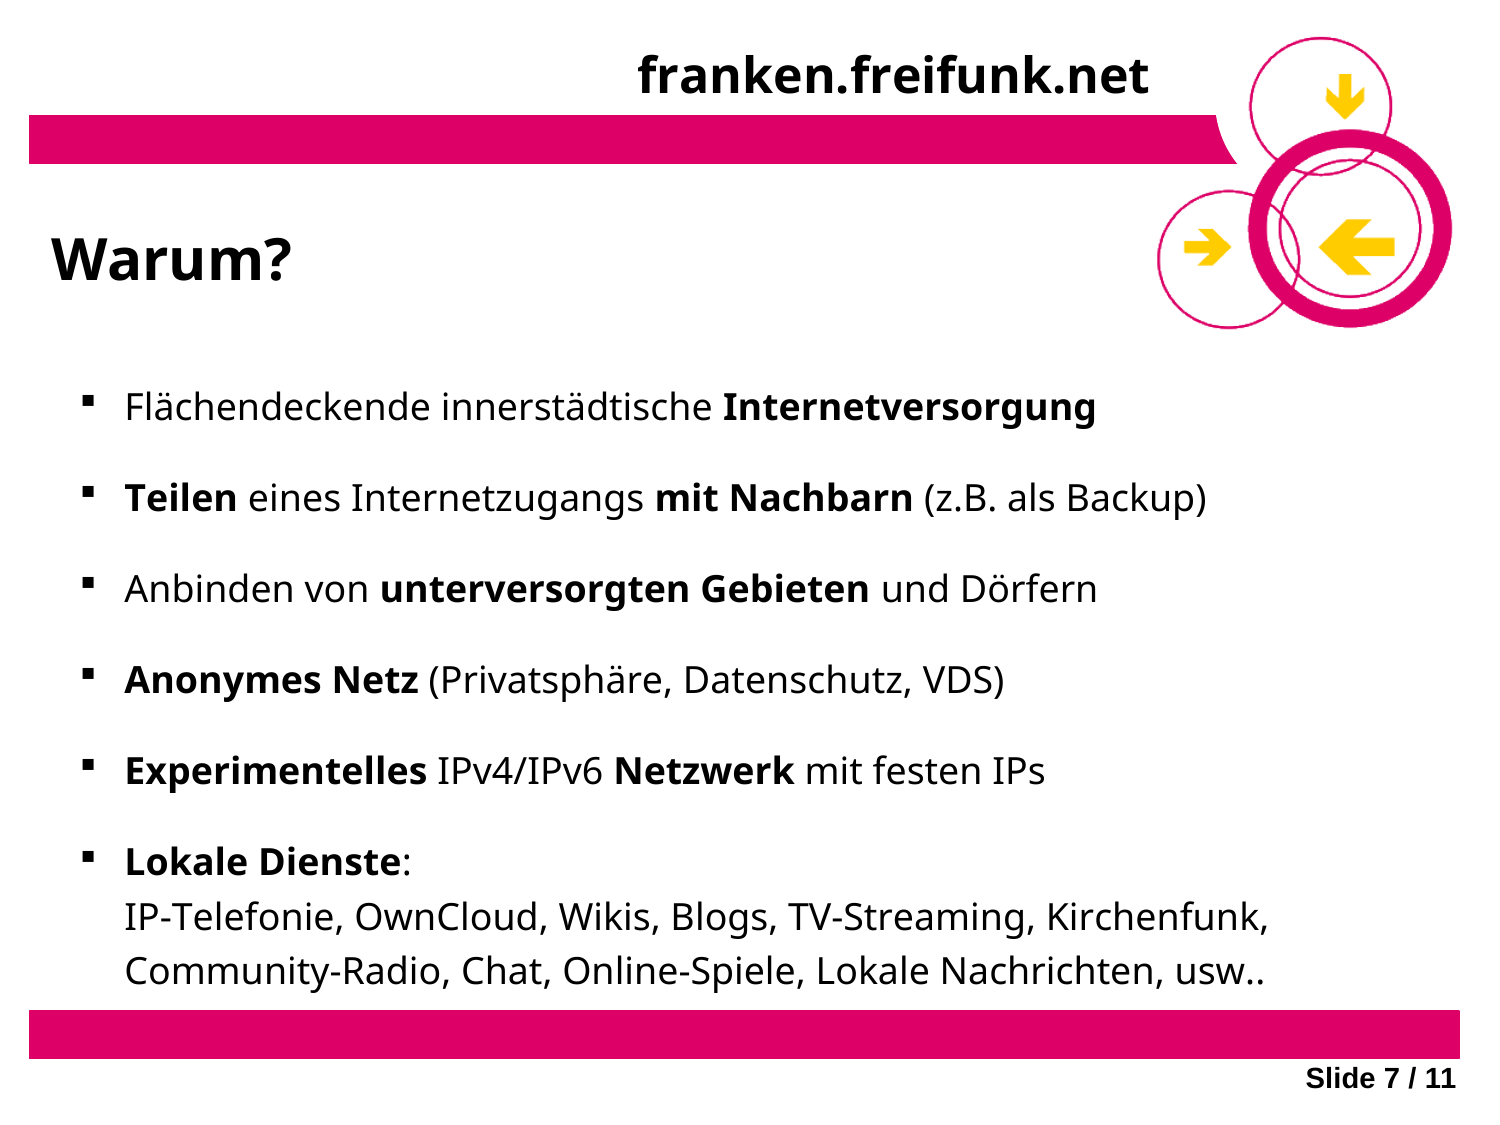

Warum?
Flächendeckende innerstädtische Internetversorgung
Teilen eines Internetzugangs mit Nachbarn (z.B. als Backup)
Anbinden von unterversorgten Gebieten und Dörfern
Anonymes Netz (Privatsphäre, Datenschutz, VDS)
Experimentelles IPv4/IPv6 Netzwerk mit festen IPs
Lokale Dienste:
IP-Telefonie, OwnCloud, Wikis, Blogs, TV-Streaming, Kirchenfunk, Community-Radio, Chat, Online-Spiele, Lokale Nachrichten, usw..
7